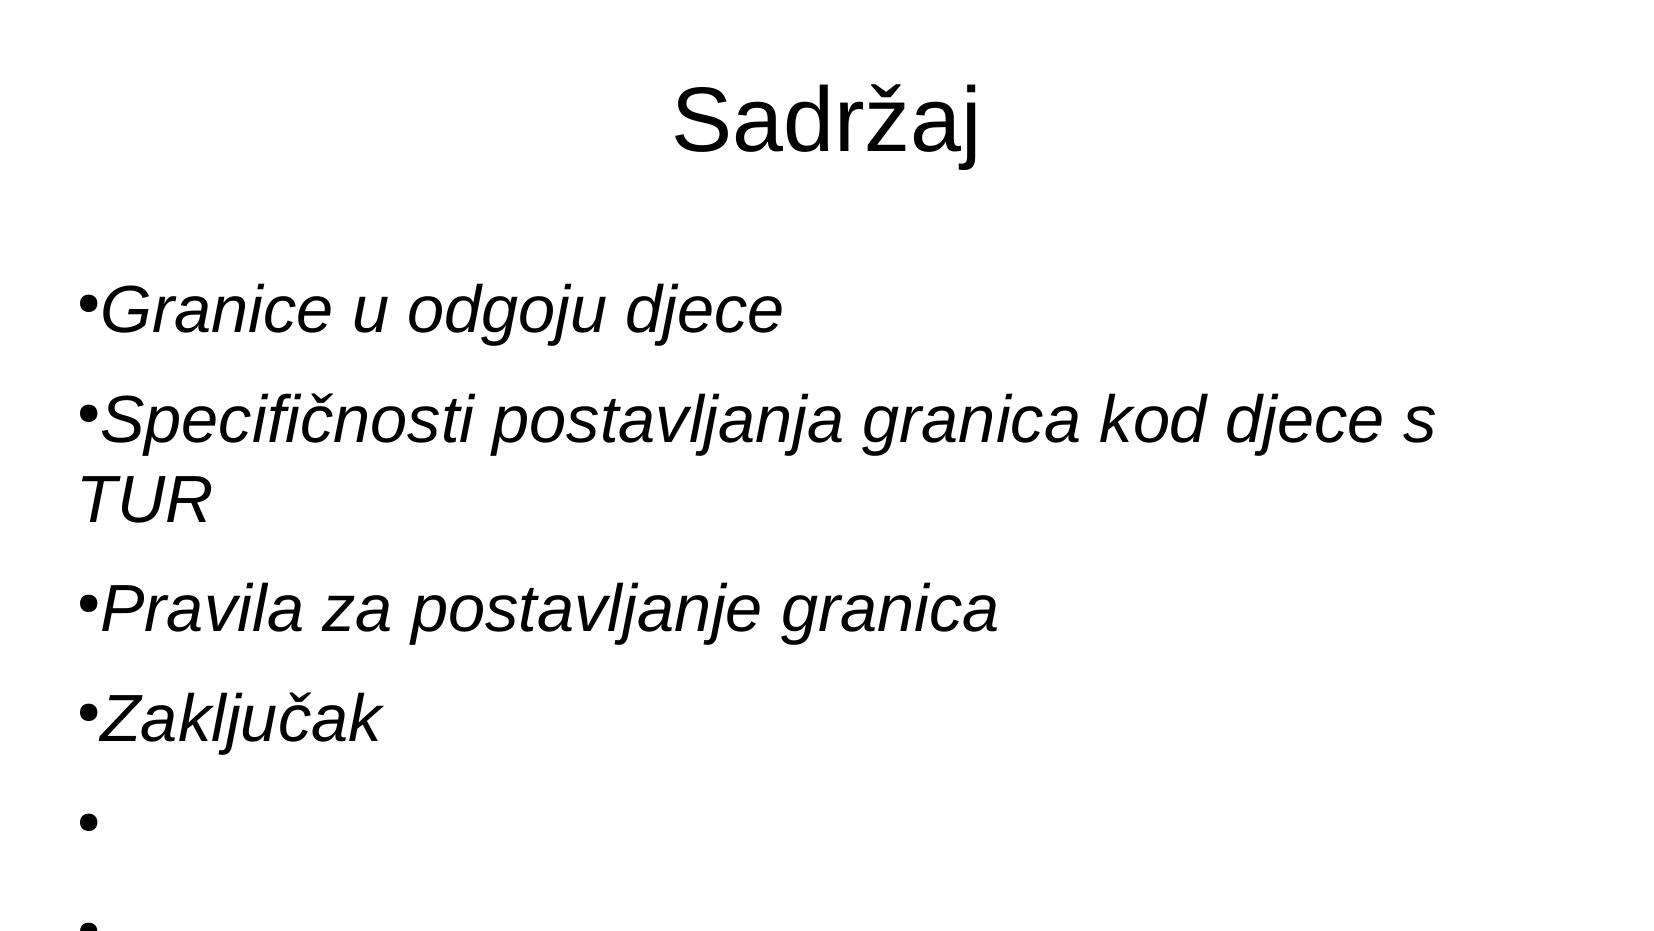

# Sadržaj
Granice u odgoju djece
Specifičnosti postavljanja granica kod djece s TUR
Pravila za postavljanje granica
Zaključak